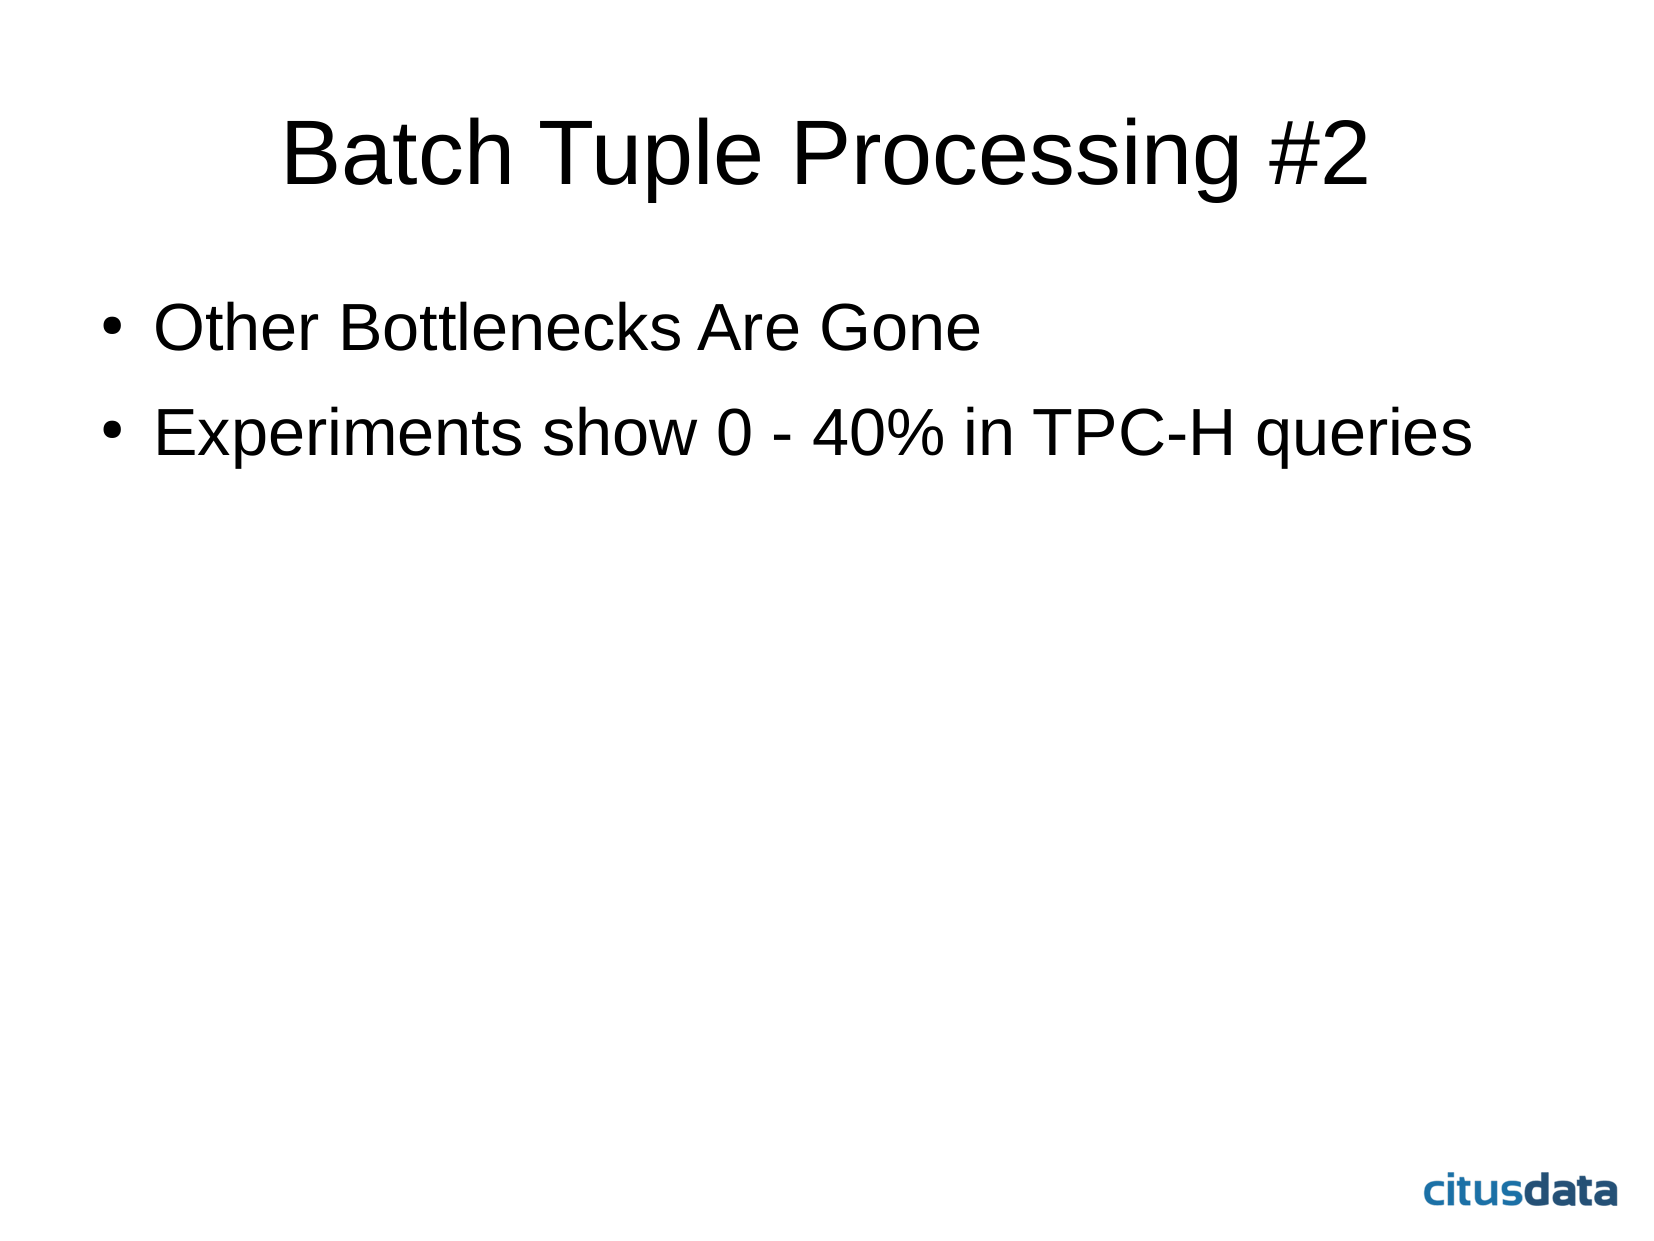

# Batch Tuple Processing #2
Other Bottlenecks Are Gone
Experiments show 0 - 40% in TPC-H queries